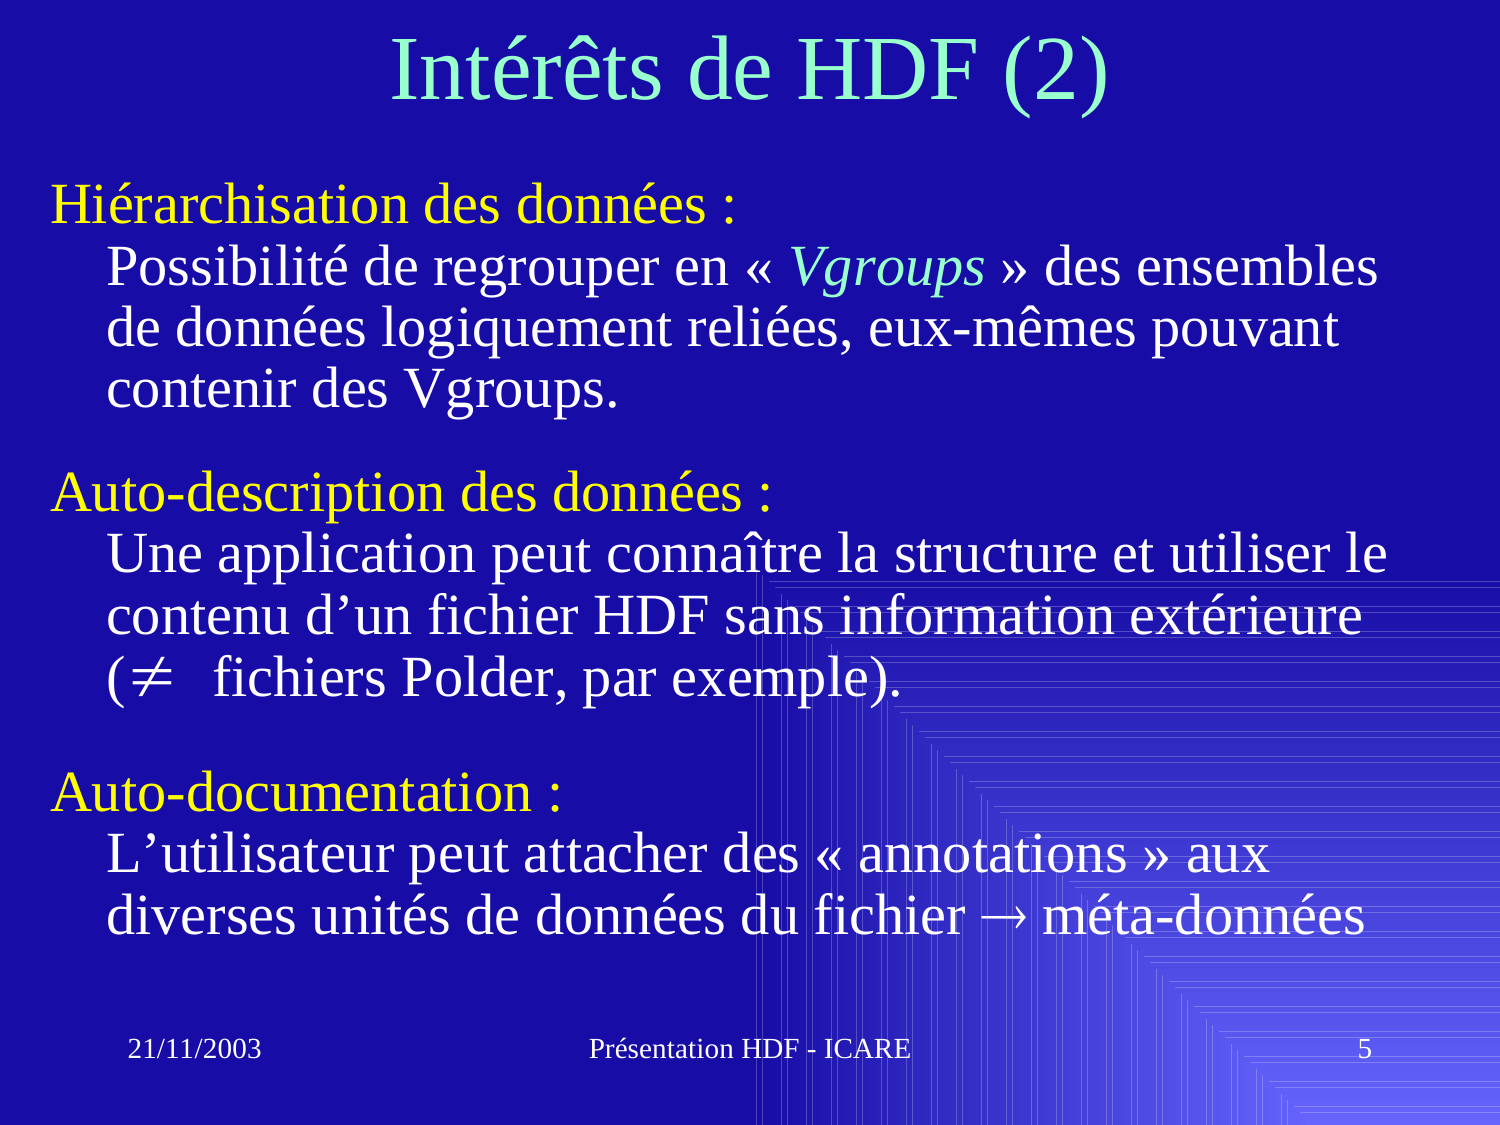

# Intérêts de HDF (2)
Hiérarchisation des données :
Possibilité de regrouper en « Vgroups » des ensembles de données logiquement reliées, eux-mêmes pouvant contenir des Vgroups.
Auto-description des données :
Une application peut connaître la structure et utiliser le contenu d’un fichier HDF sans information extérieure
(fichiers Polder, par exemple).
Auto-documentation :
L’utilisateur peut attacher des « annotations » aux diverses unités de données du fichier  méta-données
21/11/2003
Présentation HDF - ICARE
5